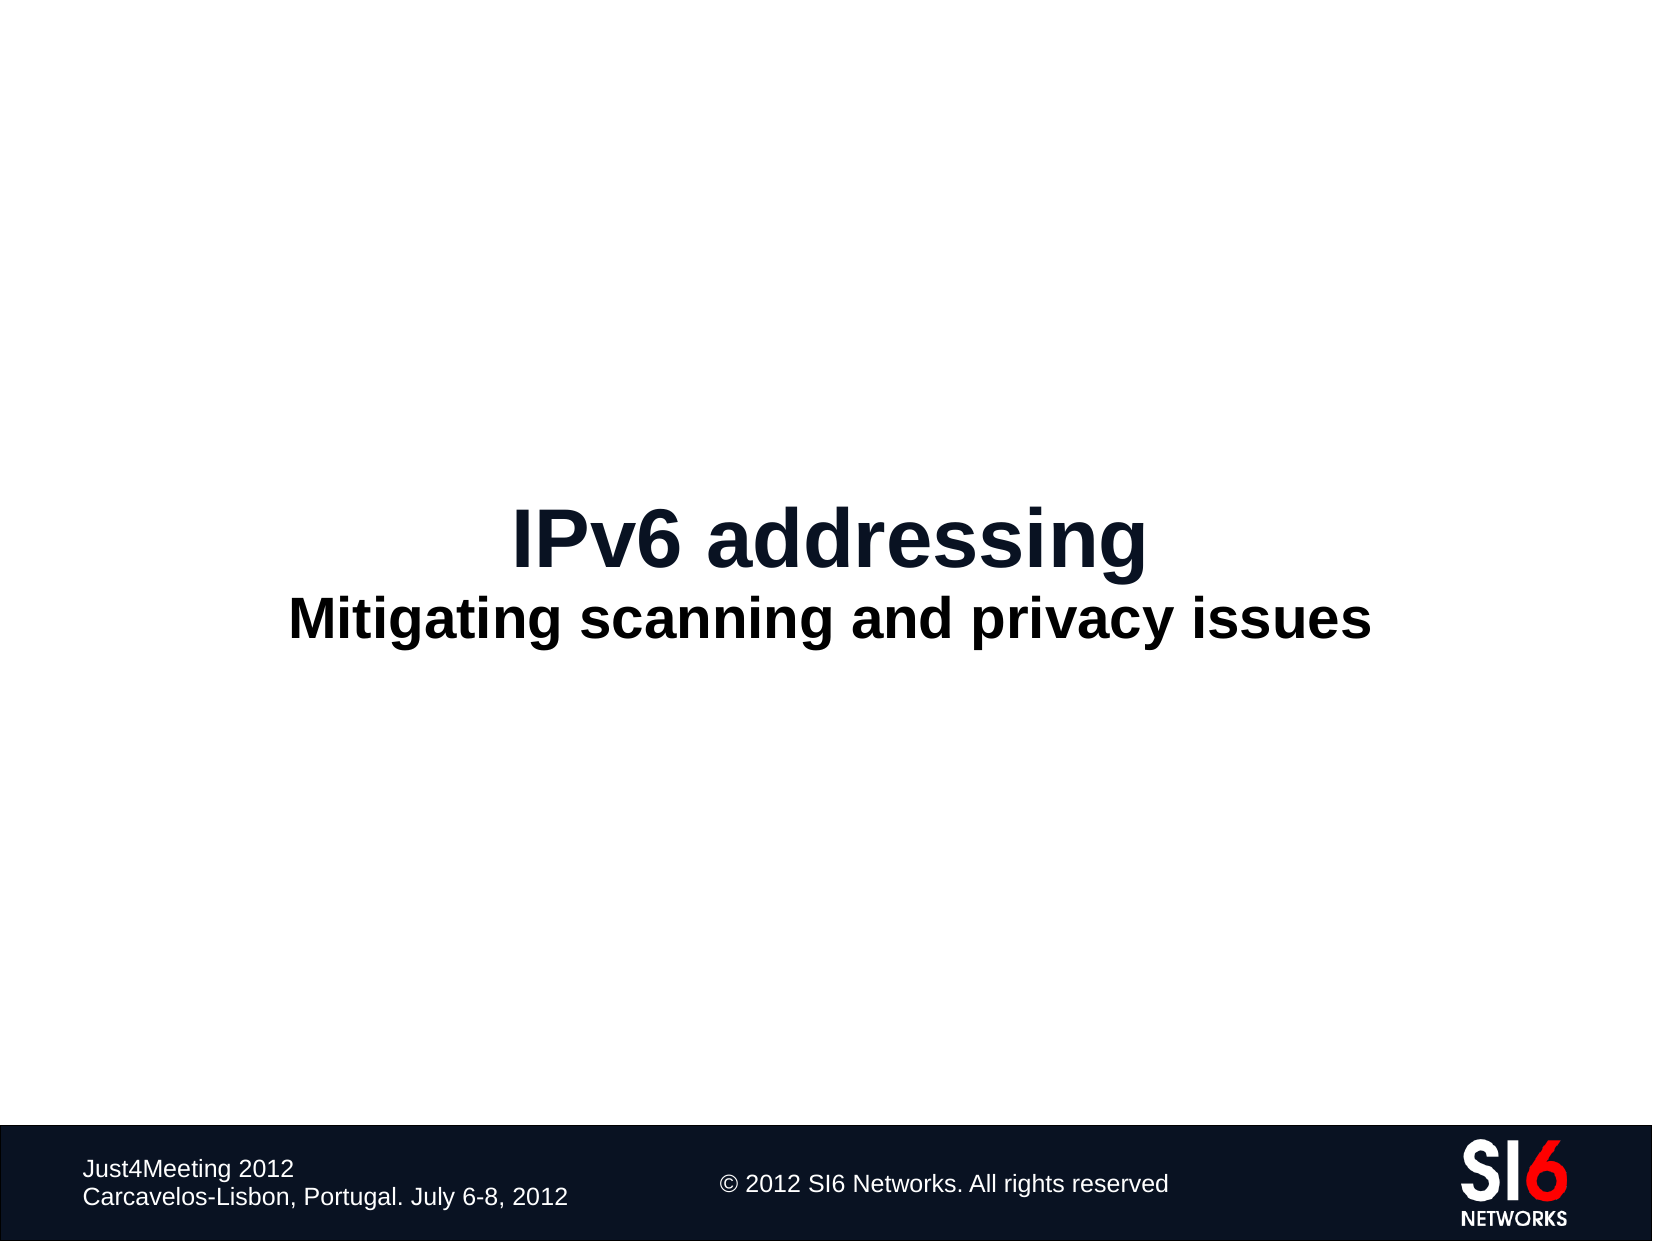

# IPv6 addressing Mitigating scanning and privacy issues
23